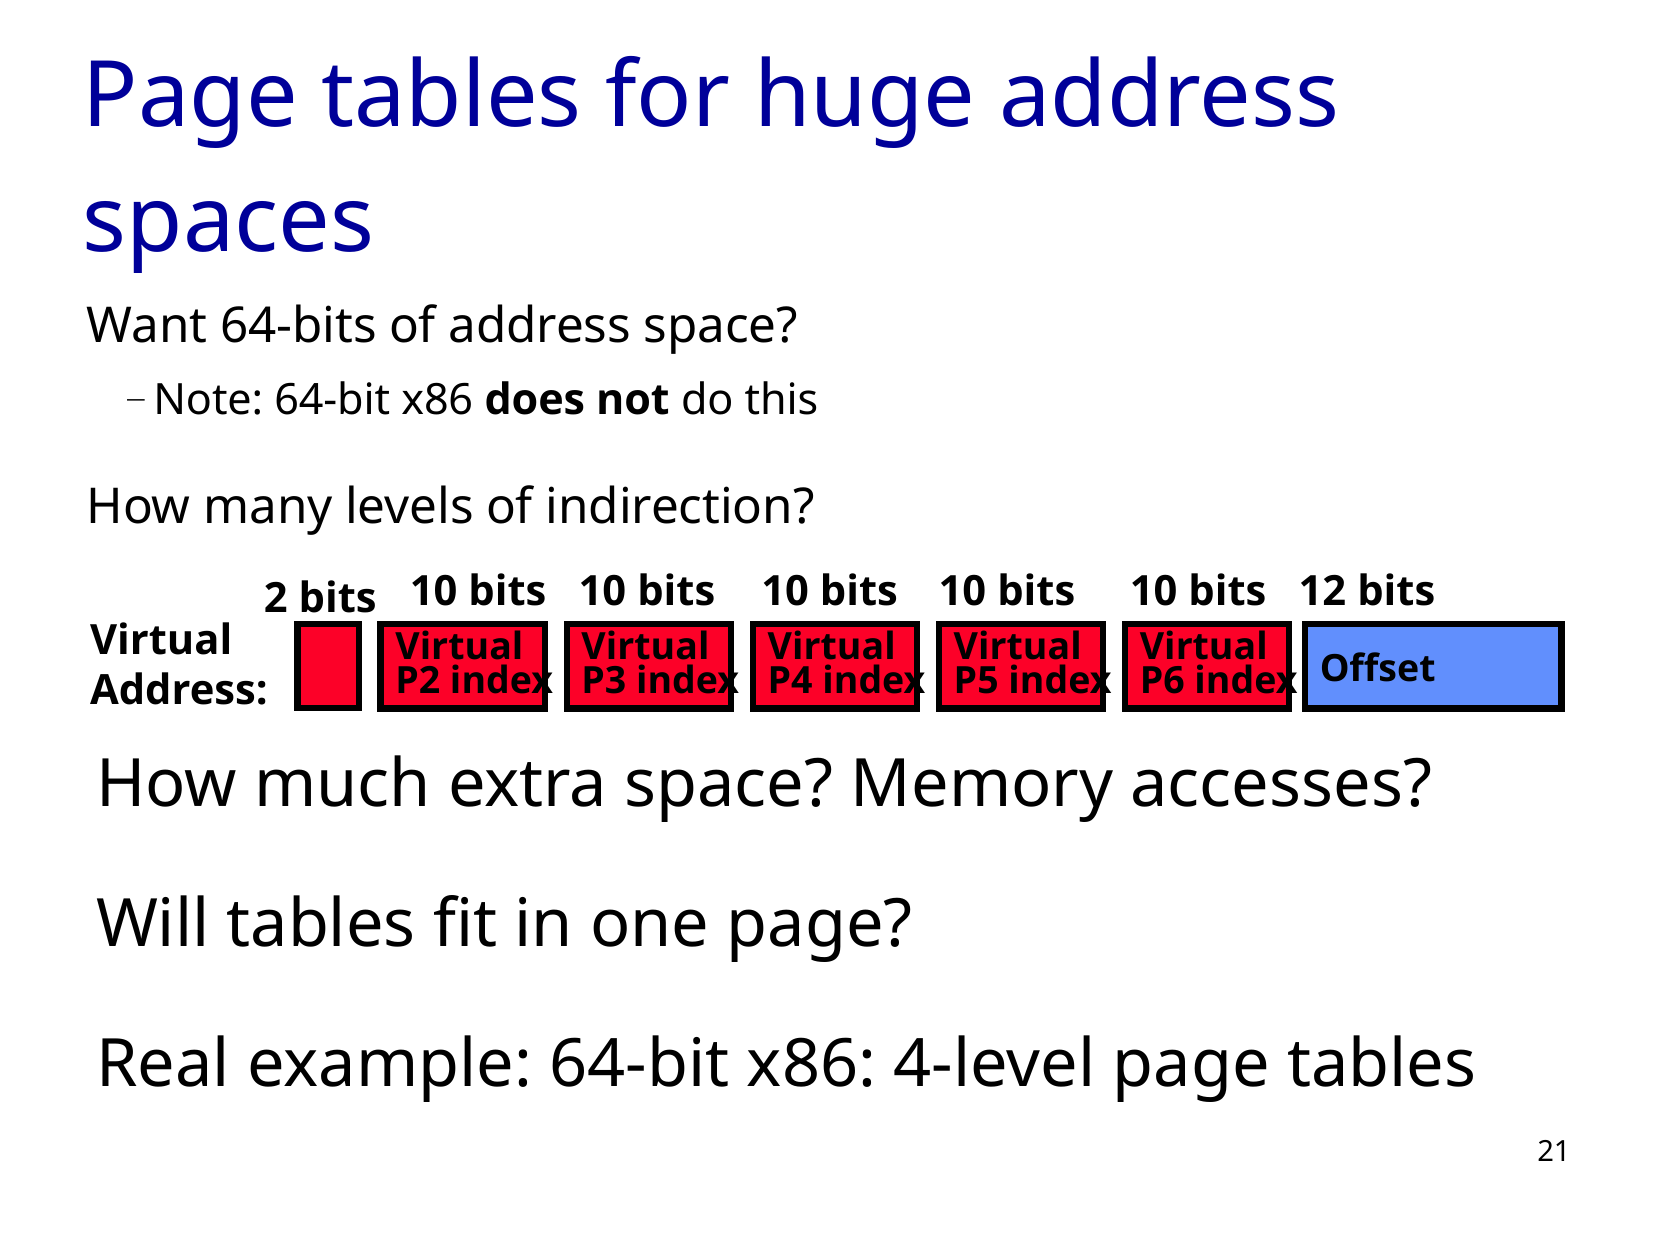

# Page tables for huge address spaces
Want 64-bits of address space?
Note: 64-bit x86 does not do this
How many levels of indirection?
12 bits
10 bits
10 bits
10 bits
10 bits
10 bits
2 bits
Virtual
Address:
Virtual
P2 index
Virtual
P3 index
Virtual
P4 index
Virtual
P5 index
Virtual
P6 index
Offset
How much extra space? Memory accesses?
Will tables fit in one page?
Real example: 64-bit x86: 4-level page tables
21